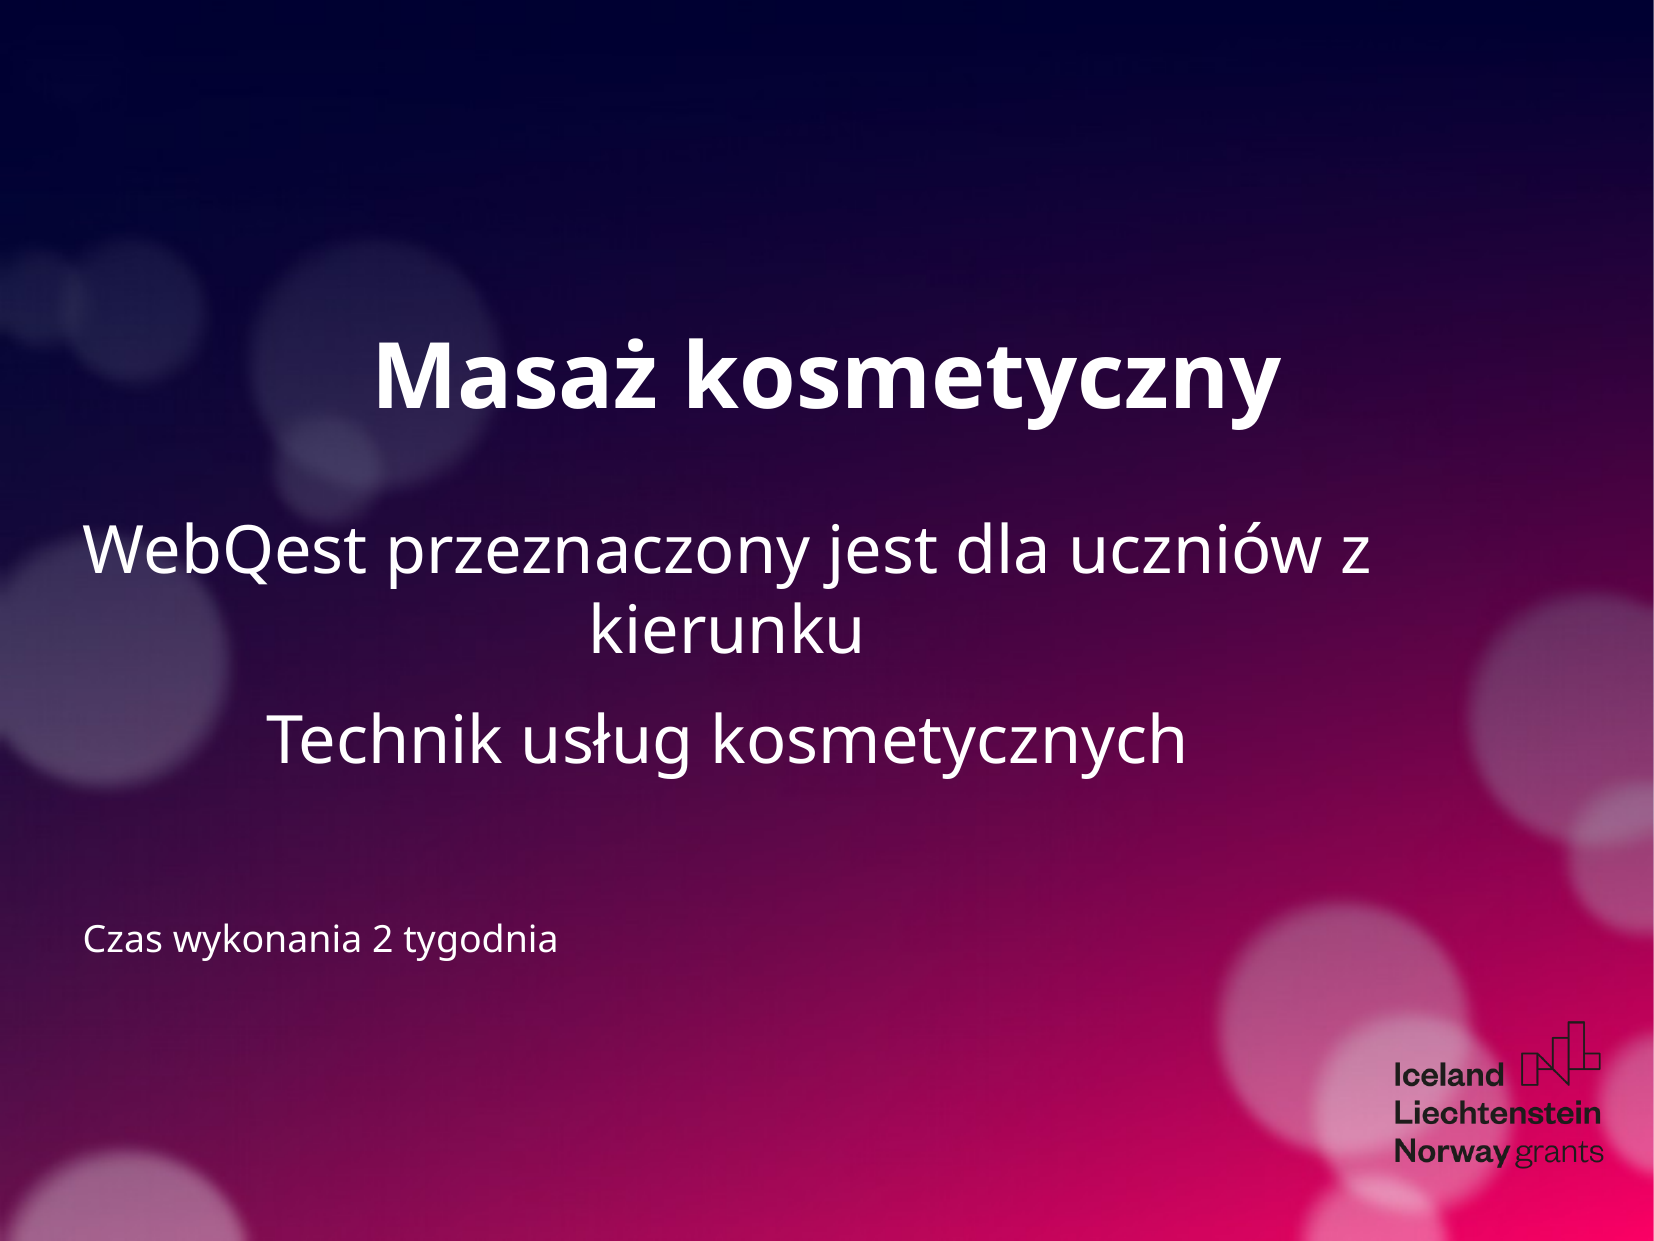

# Masaż kosmetyczny
WebQest przeznaczony jest dla uczniów z kierunku
Technik usług kosmetycznych
Czas wykonania 2 tygodnia